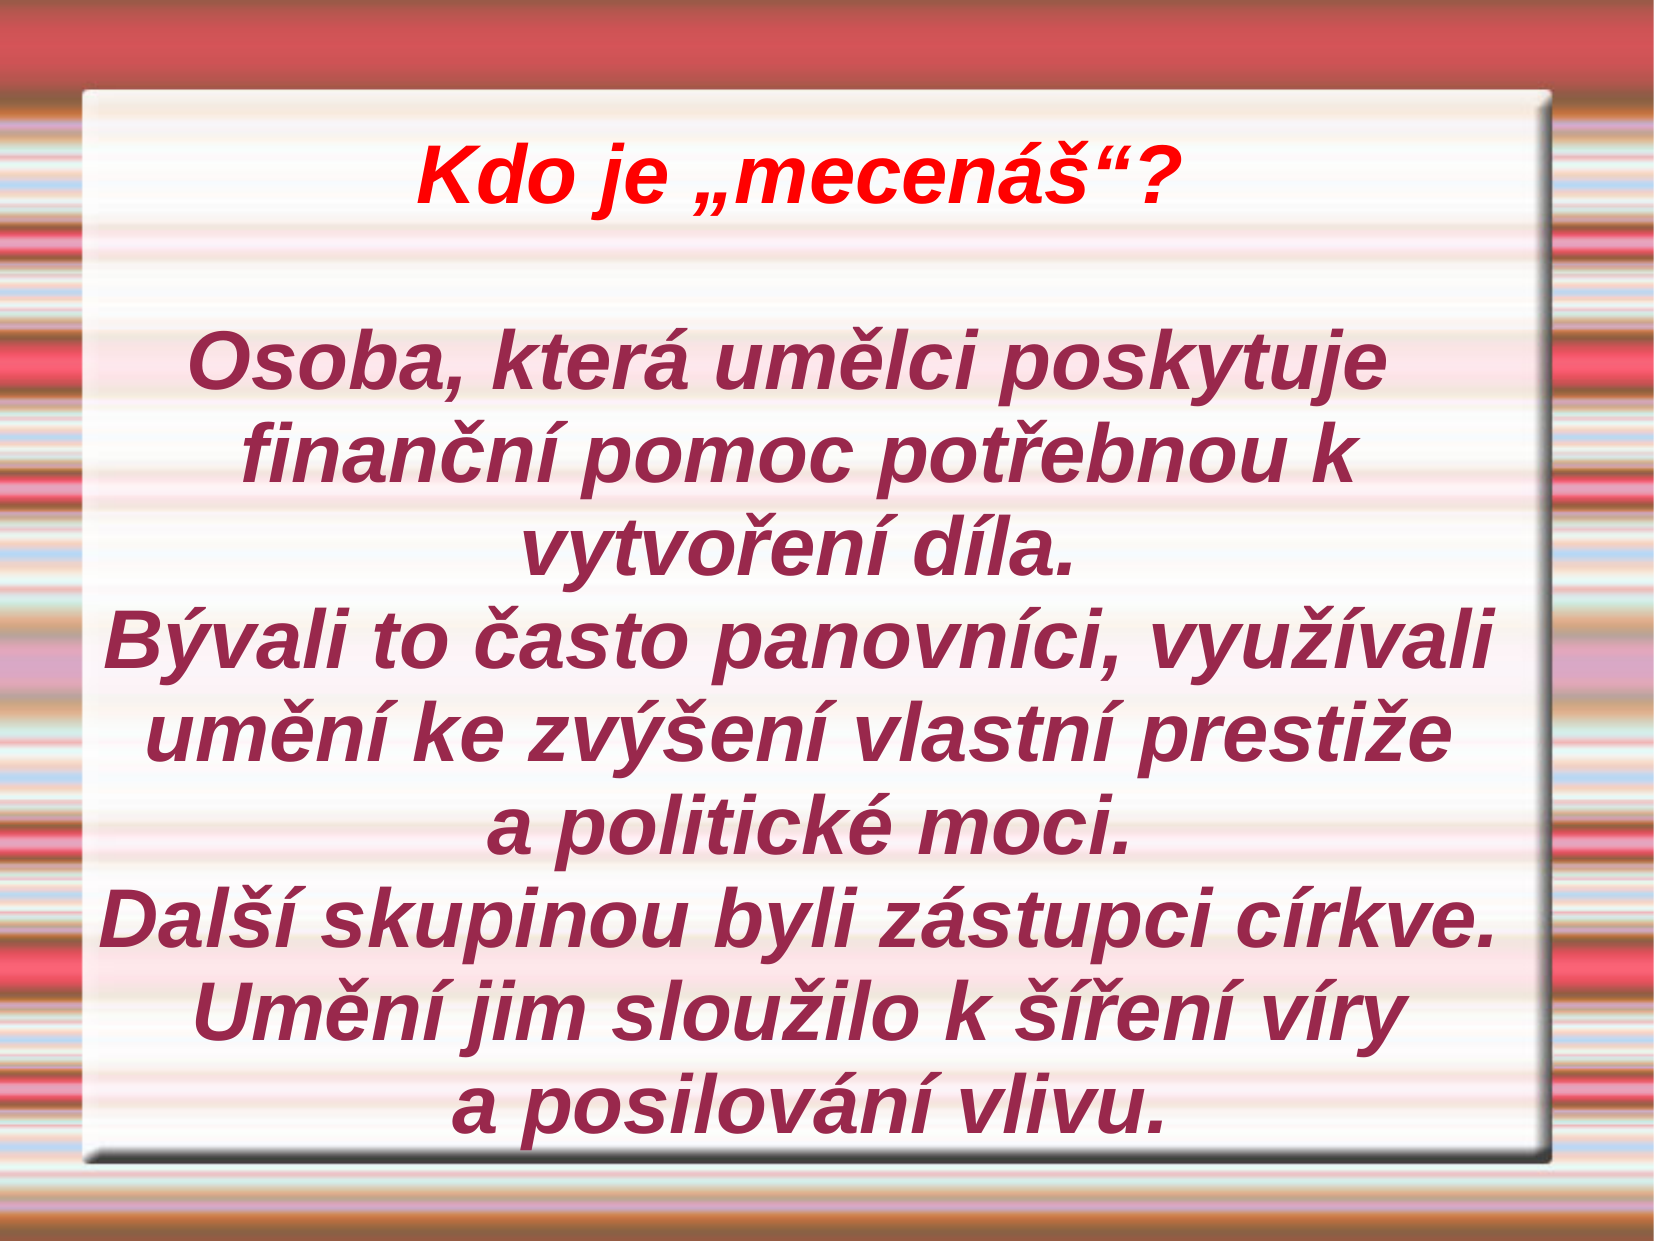

# Kdo je „mecenáš“? Osoba, která umělci poskytuje finanční pomoc potřebnou k vytvoření díla. Bývali to často panovníci, využívali umění ke zvýšení vlastní prestiže a politické moci. Další skupinou byli zástupci církve. Umění jim sloužilo k šíření víry a posilování vlivu.